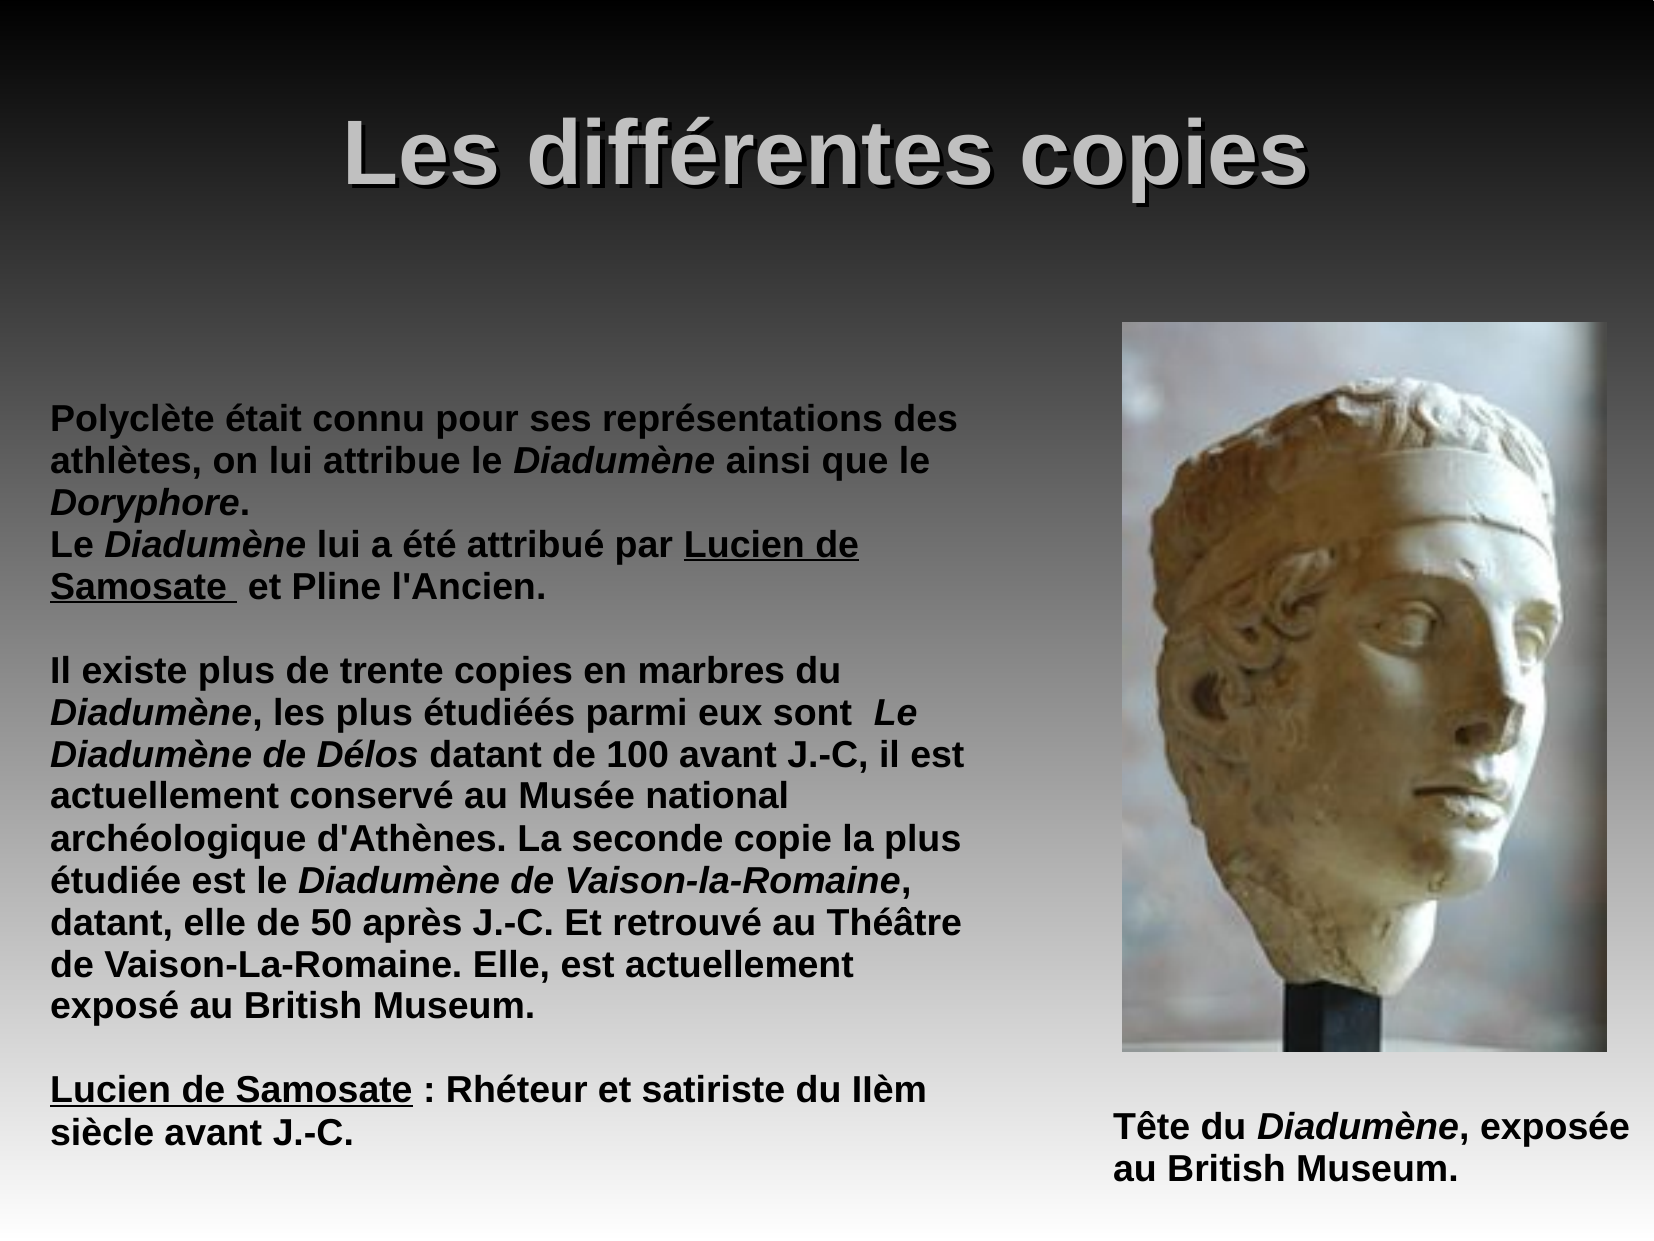

# Les différentes copies
Polyclète était connu pour ses représentations des athlètes, on lui attribue le Diadumène ainsi que le Doryphore.
Le Diadumène lui a été attribué par Lucien de Samosate et Pline l'Ancien.
Il existe plus de trente copies en marbres du Diadumène, les plus étudiéés parmi eux sont  Le Diadumène de Délos datant de 100 avant J.-C, il est actuellement conservé au Musée national archéologique d'Athènes. La seconde copie la plus étudiée est le Diadumène de Vaison-la-Romaine, datant, elle de 50 après J.-C. Et retrouvé au Théâtre de Vaison-La-Romaine. Elle, est actuellement exposé au British Museum.
Lucien de Samosate : Rhéteur et satiriste du IIèm siècle avant J.-C.
Tête du Diadumène, exposée au British Museum.